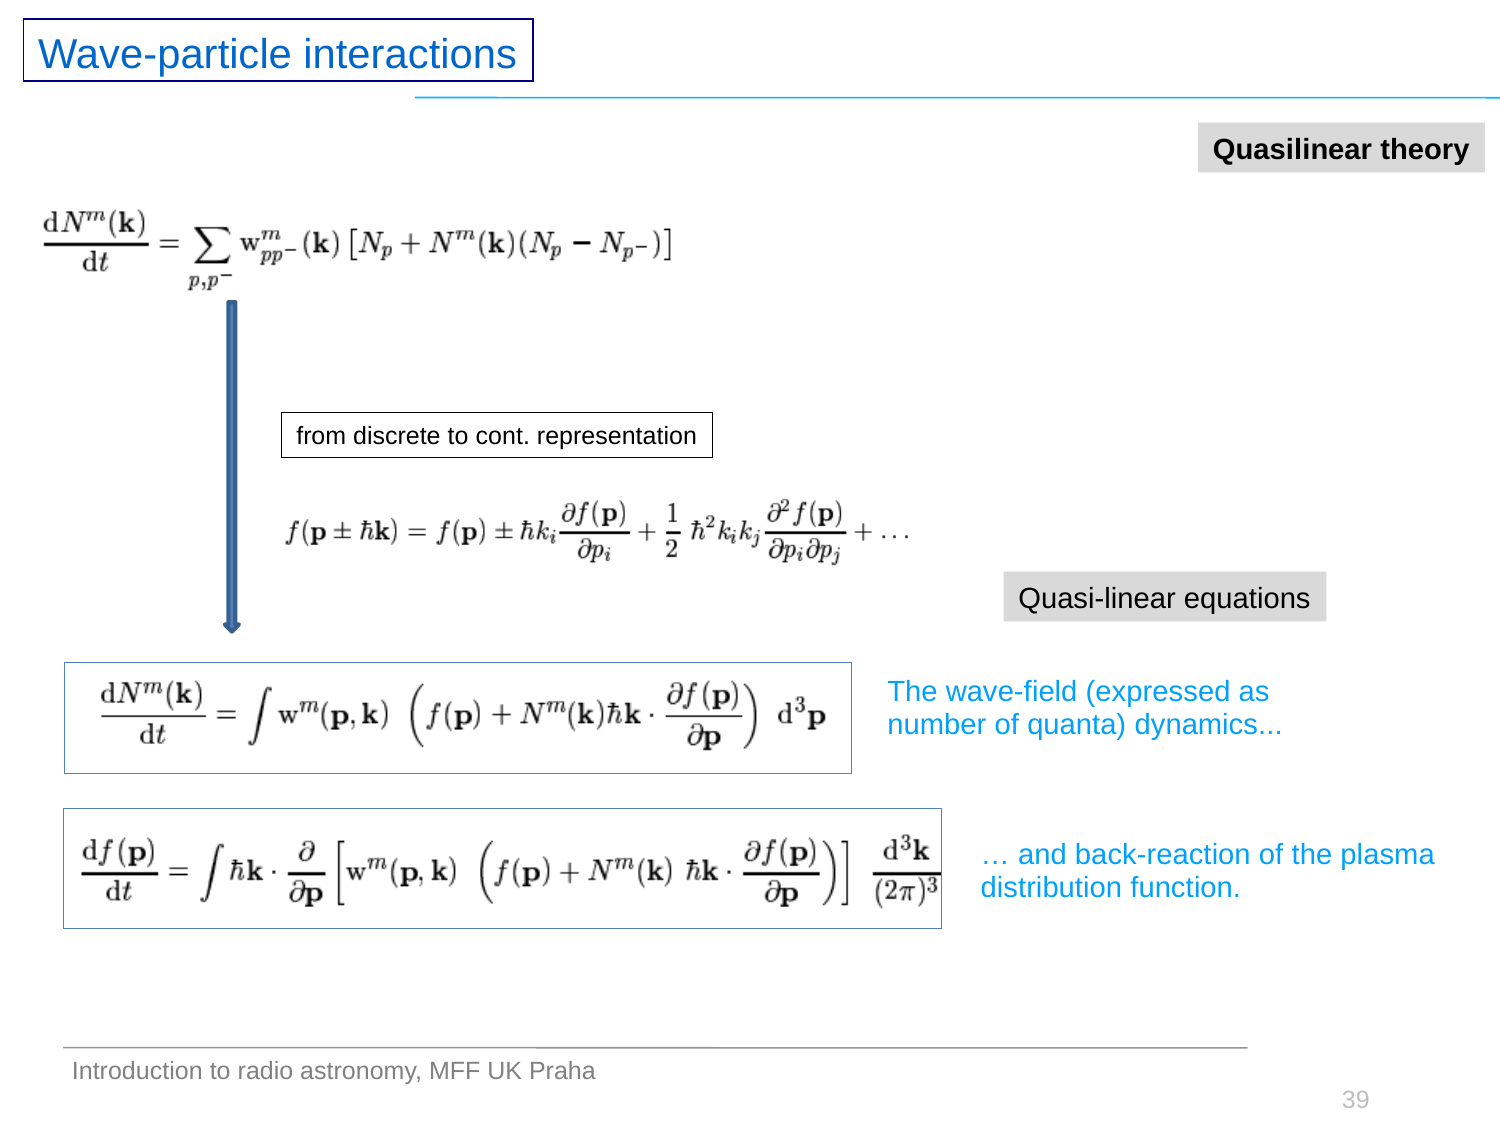

Wave-particle interactions
Quasilinear theory
from discrete to cont. representation
Quasi-linear equations
The wave-field (expressed as
number of quanta) dynamics...
… and back-reaction of the plasma
distribution function.
Introduction to radio astronomy